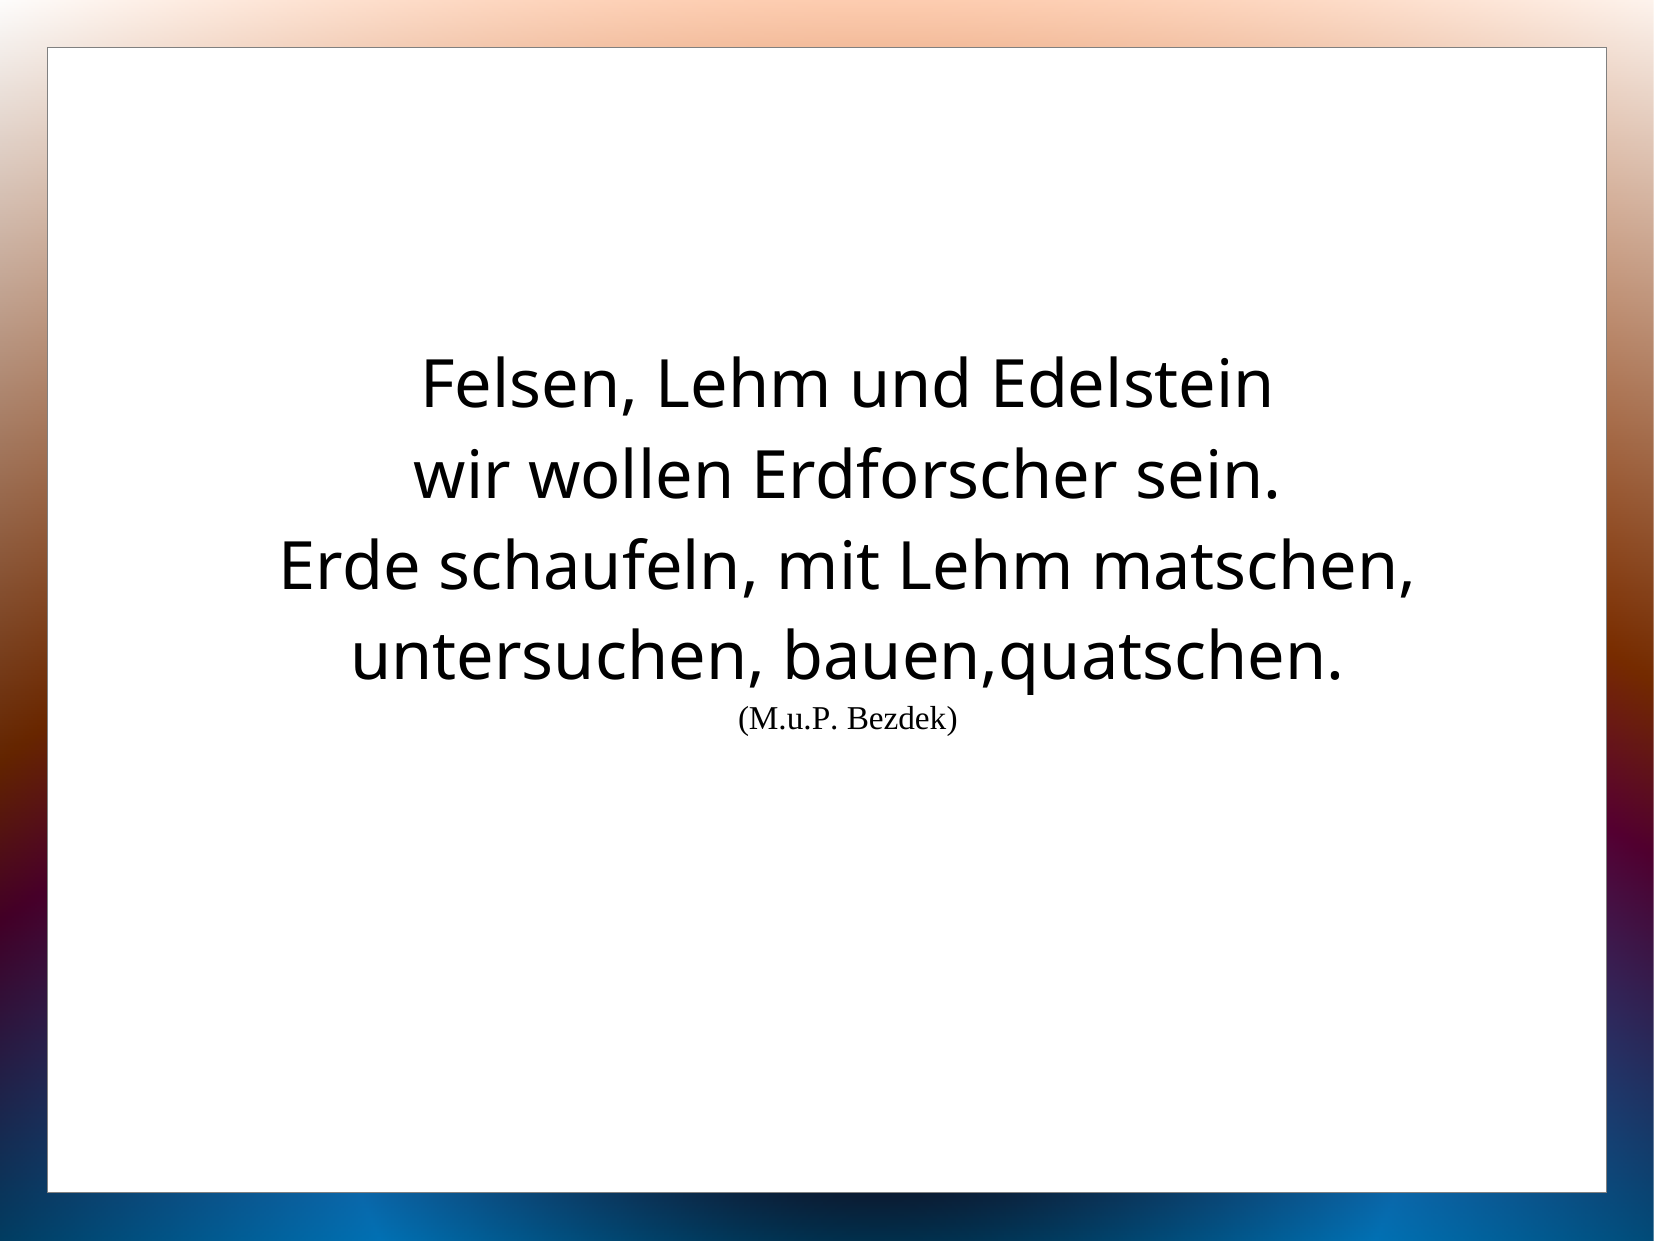

# Felsen, Lehm und Edelstein
wir wollen Erdforscher sein.
Erde schaufeln, mit Lehm matschen,
untersuchen, bauen,quatschen.
(M.u.P. Bezdek)